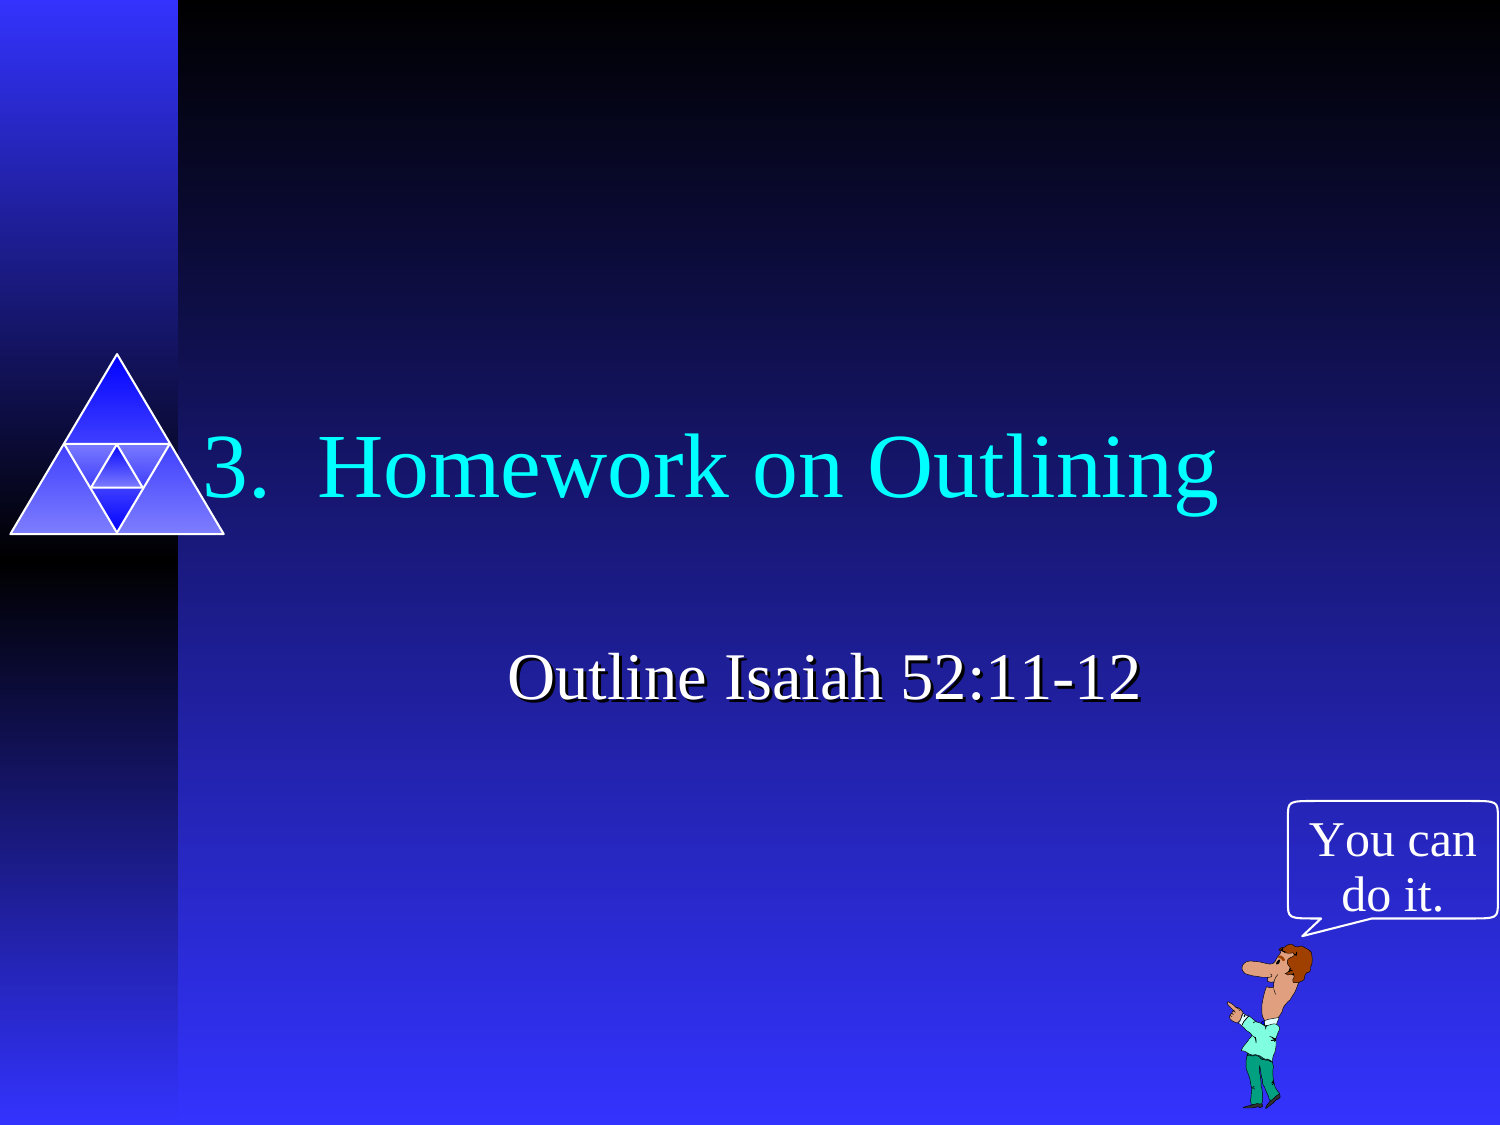

# 3. Homework on Outlining
Outline Isaiah 52:11-12
You can
do it.